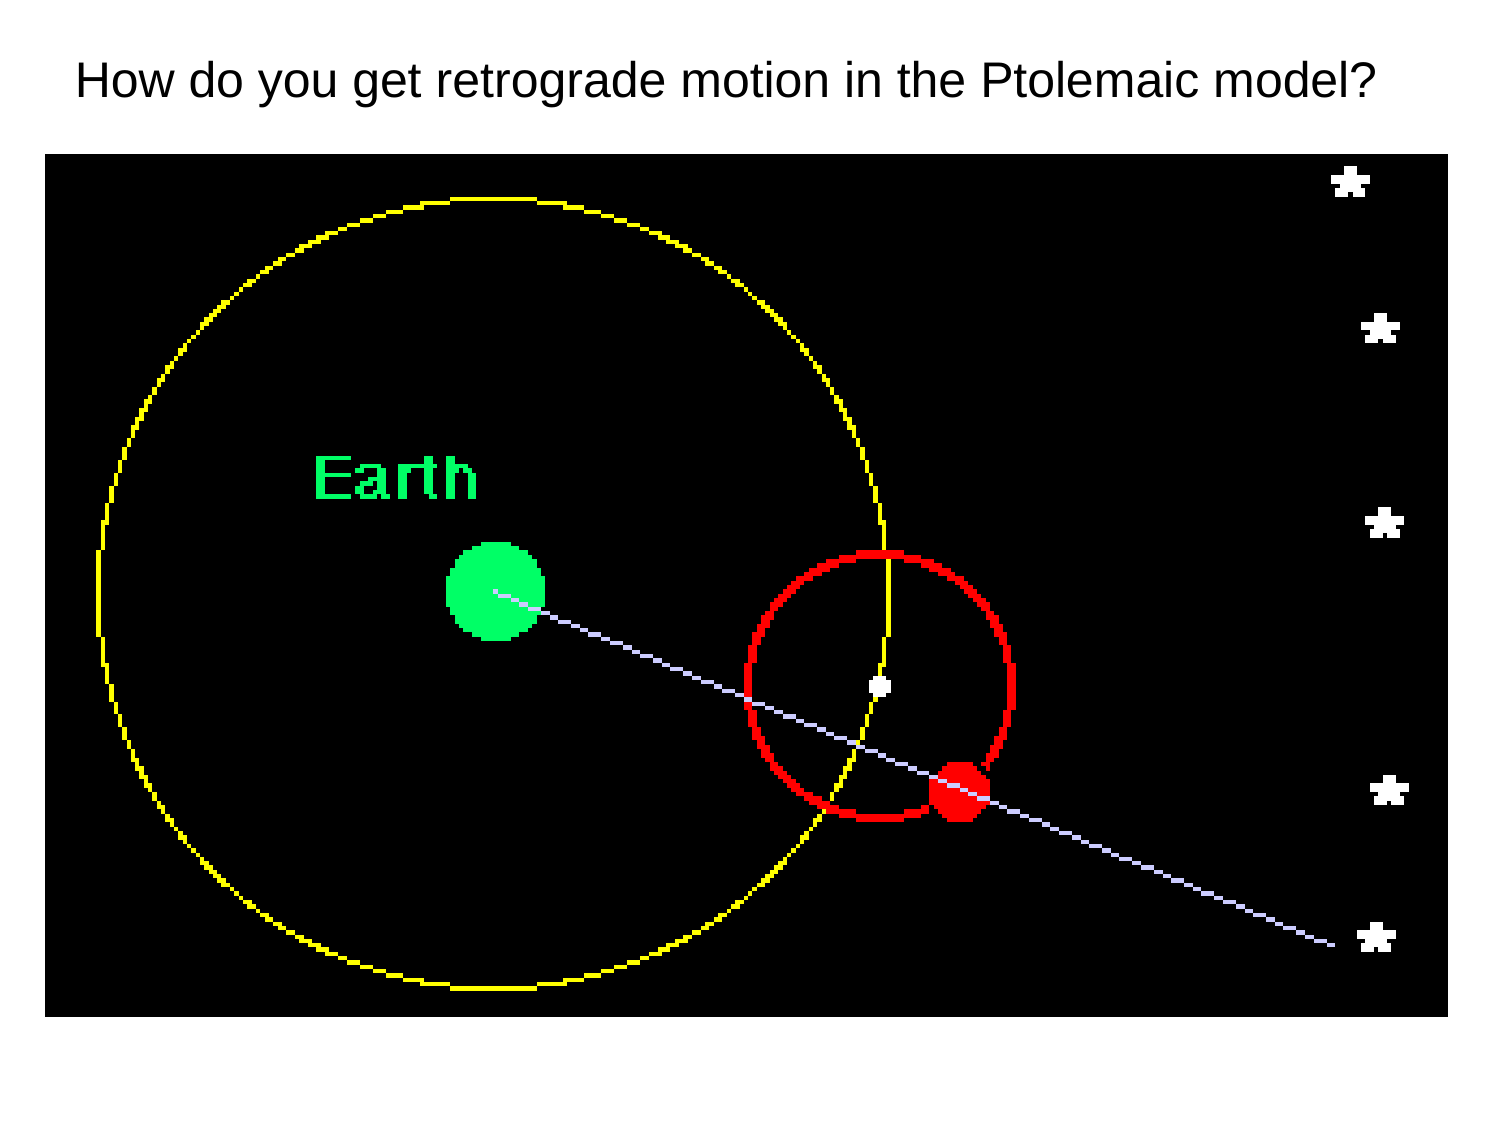

How do you get retrograde motion in the Ptolemaic model?